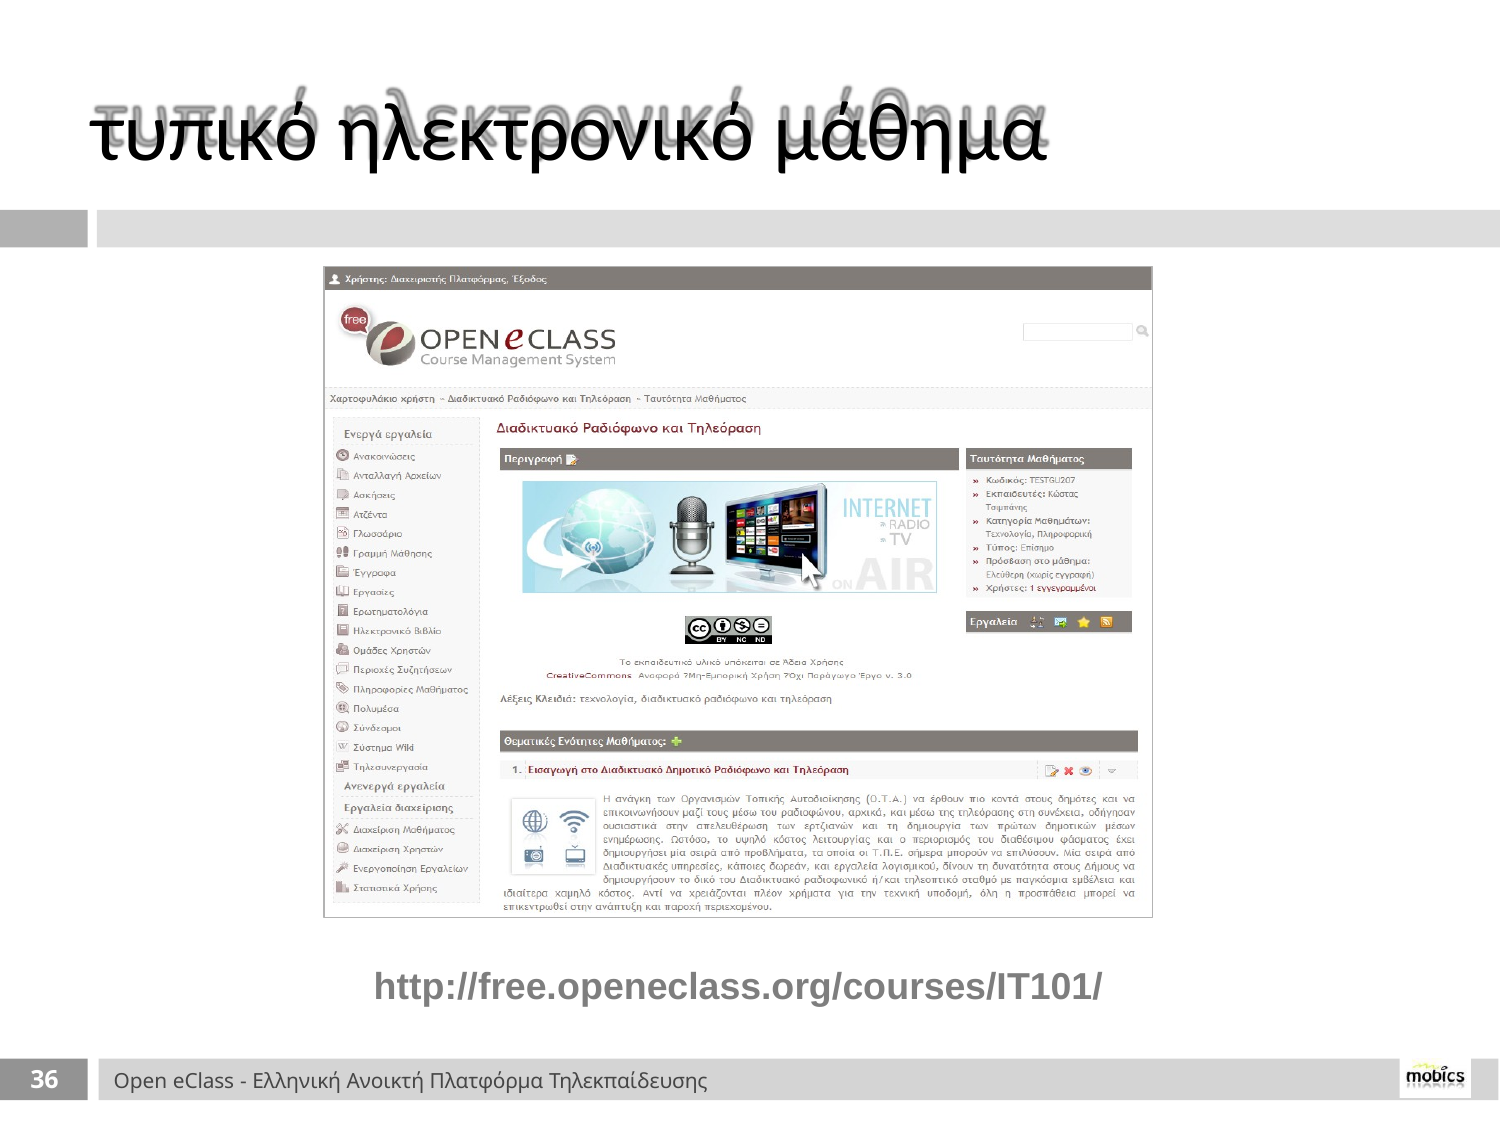

# τυπικό ηλεκτρονικό μάθημα
http://free.openeclass.org/courses/IT101/
36
Open eClass - Ελληνική Ανοικτή Πλατφόρμα Τηλεκπαίδευσης